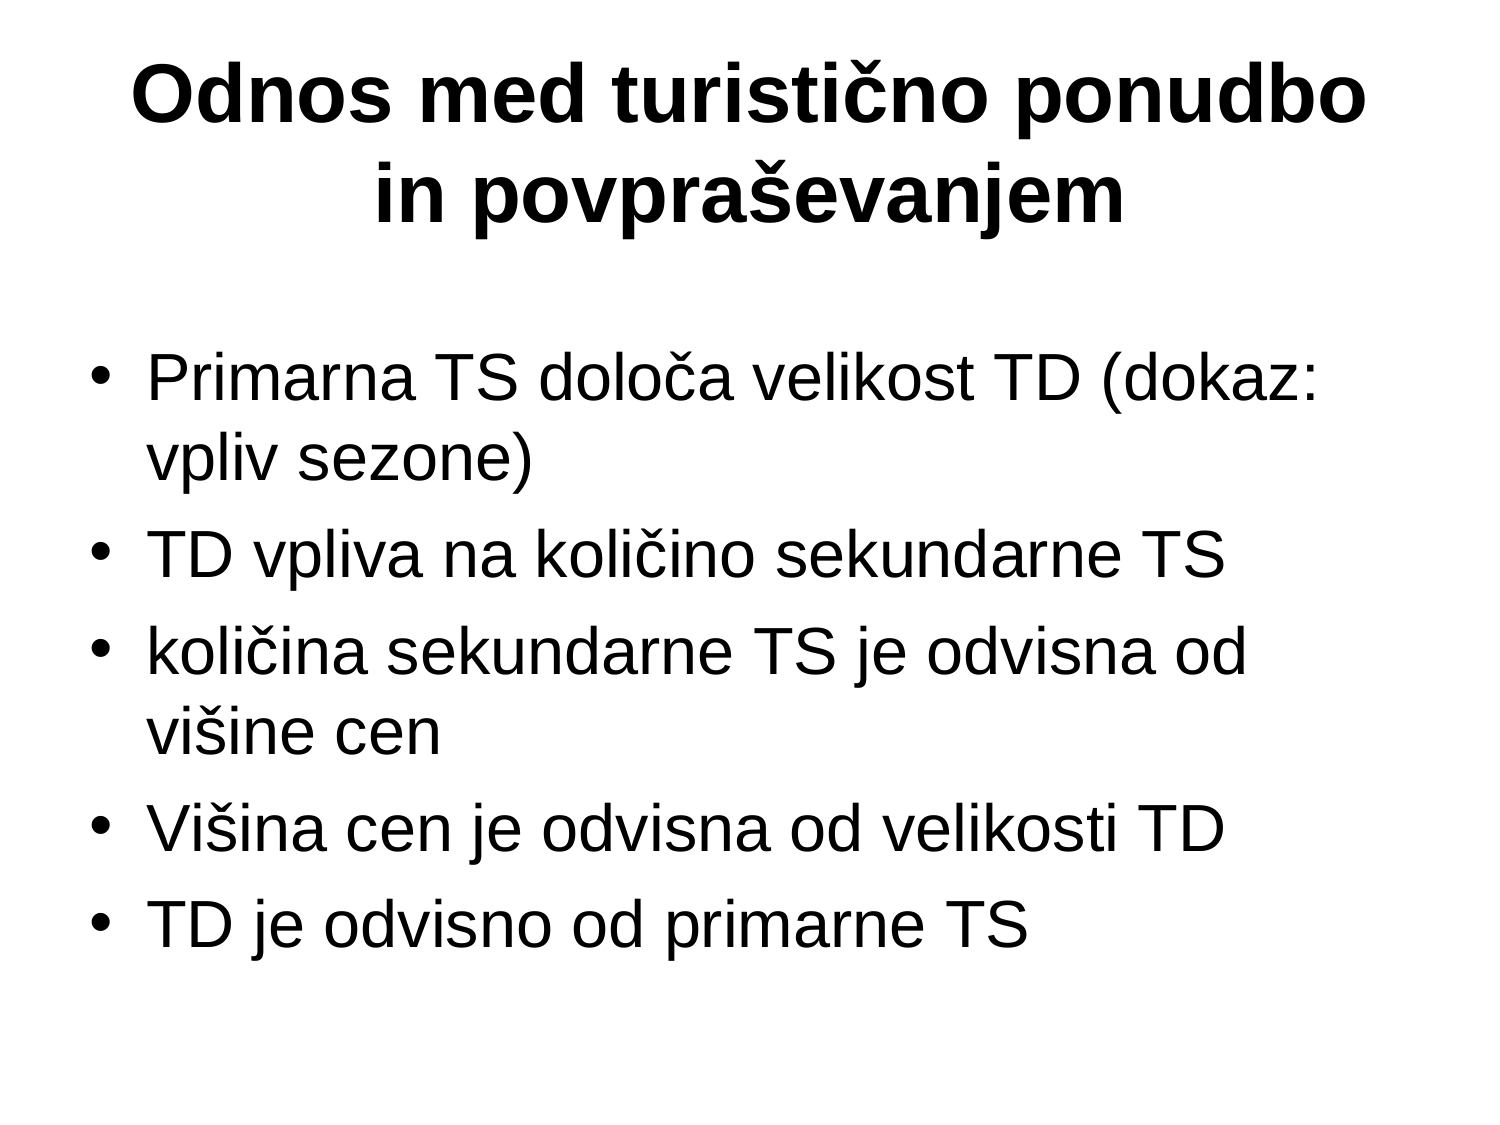

# Odnos med turistično ponudbo in povpraševanjem
Primarna TS določa velikost TD (dokaz: vpliv sezone)
TD vpliva na količino sekundarne TS
količina sekundarne TS je odvisna od višine cen
Višina cen je odvisna od velikosti TD
TD je odvisno od primarne TS